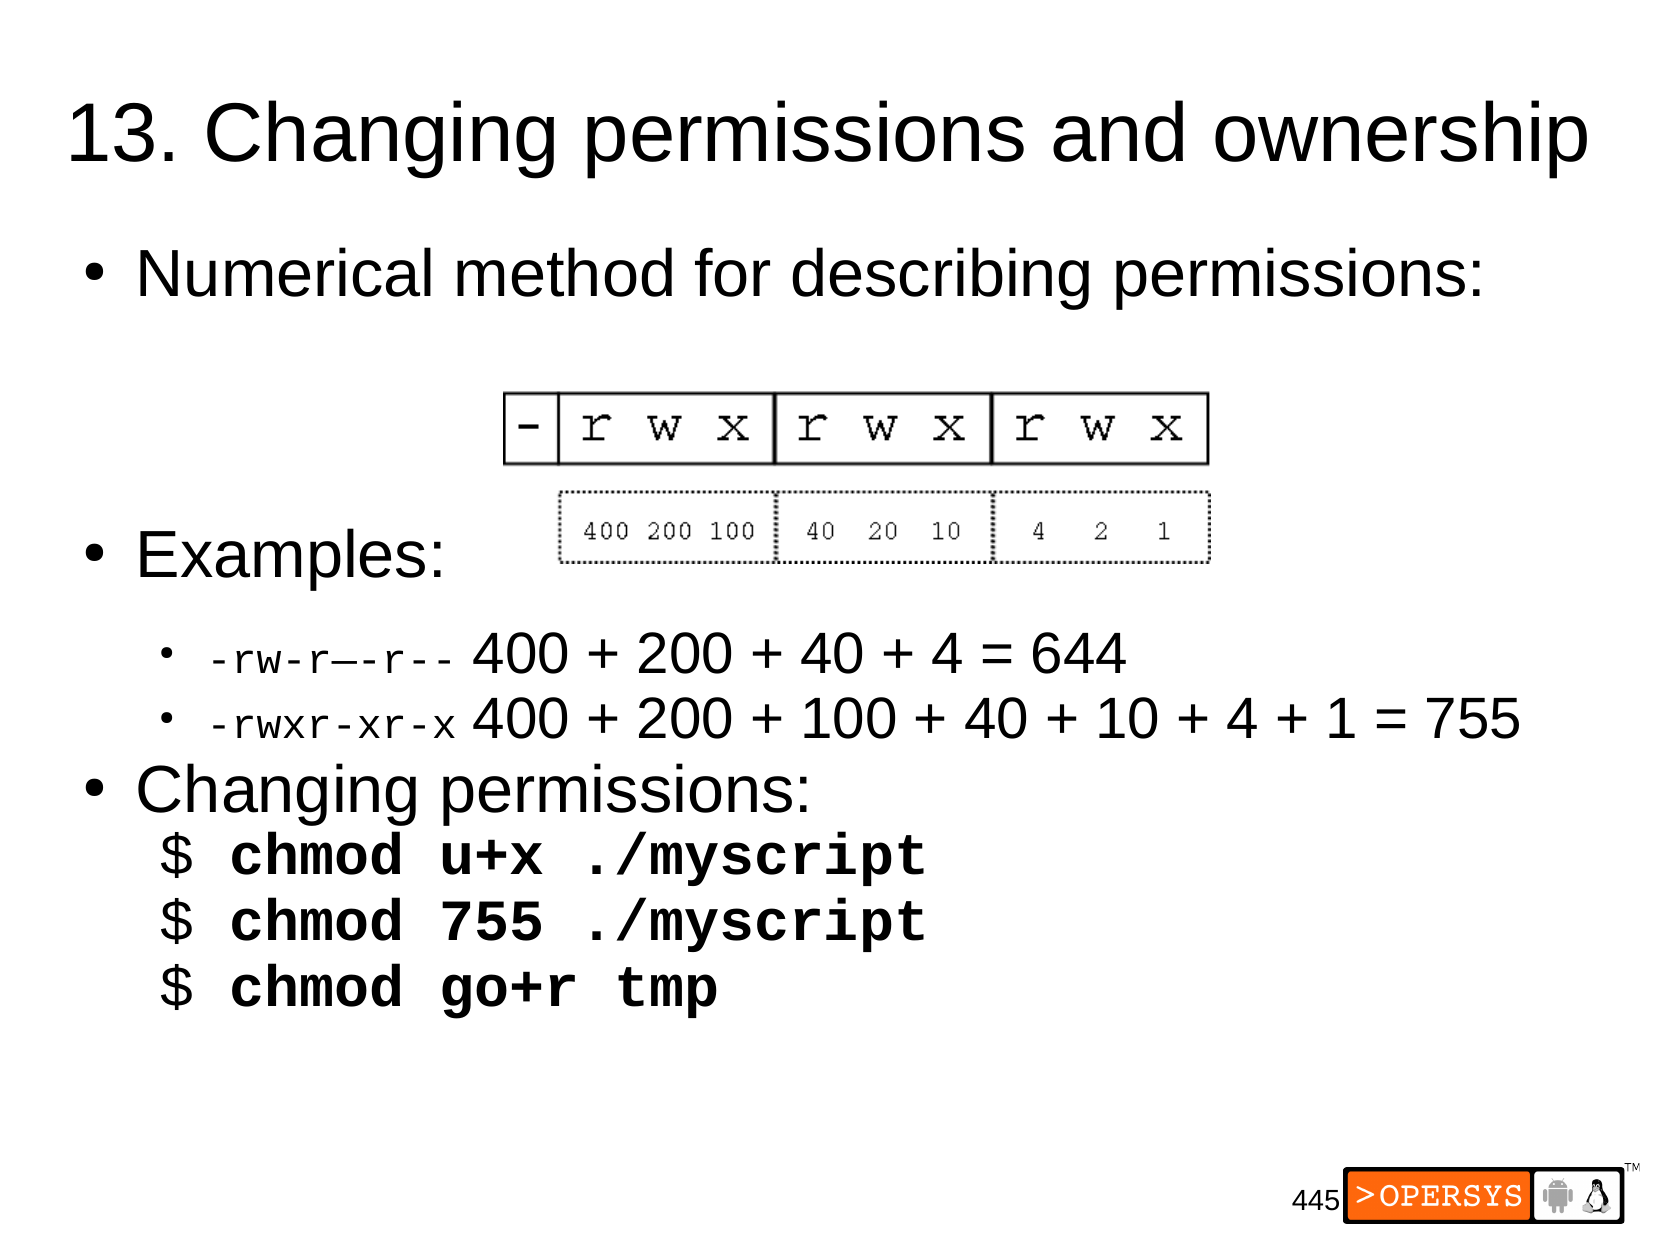

# 13. Changing permissions and ownership
Numerical method for describing permissions:
Examples:
-rw-r—-r-- 400 + 200 + 40 + 4 = 644
-rwxr-xr-x 400 + 200 + 100 + 40 + 10 + 4 + 1 = 755
Changing permissions:
$ chmod u+x ./myscript
$ chmod 755 ./myscript
$ chmod go+r tmp